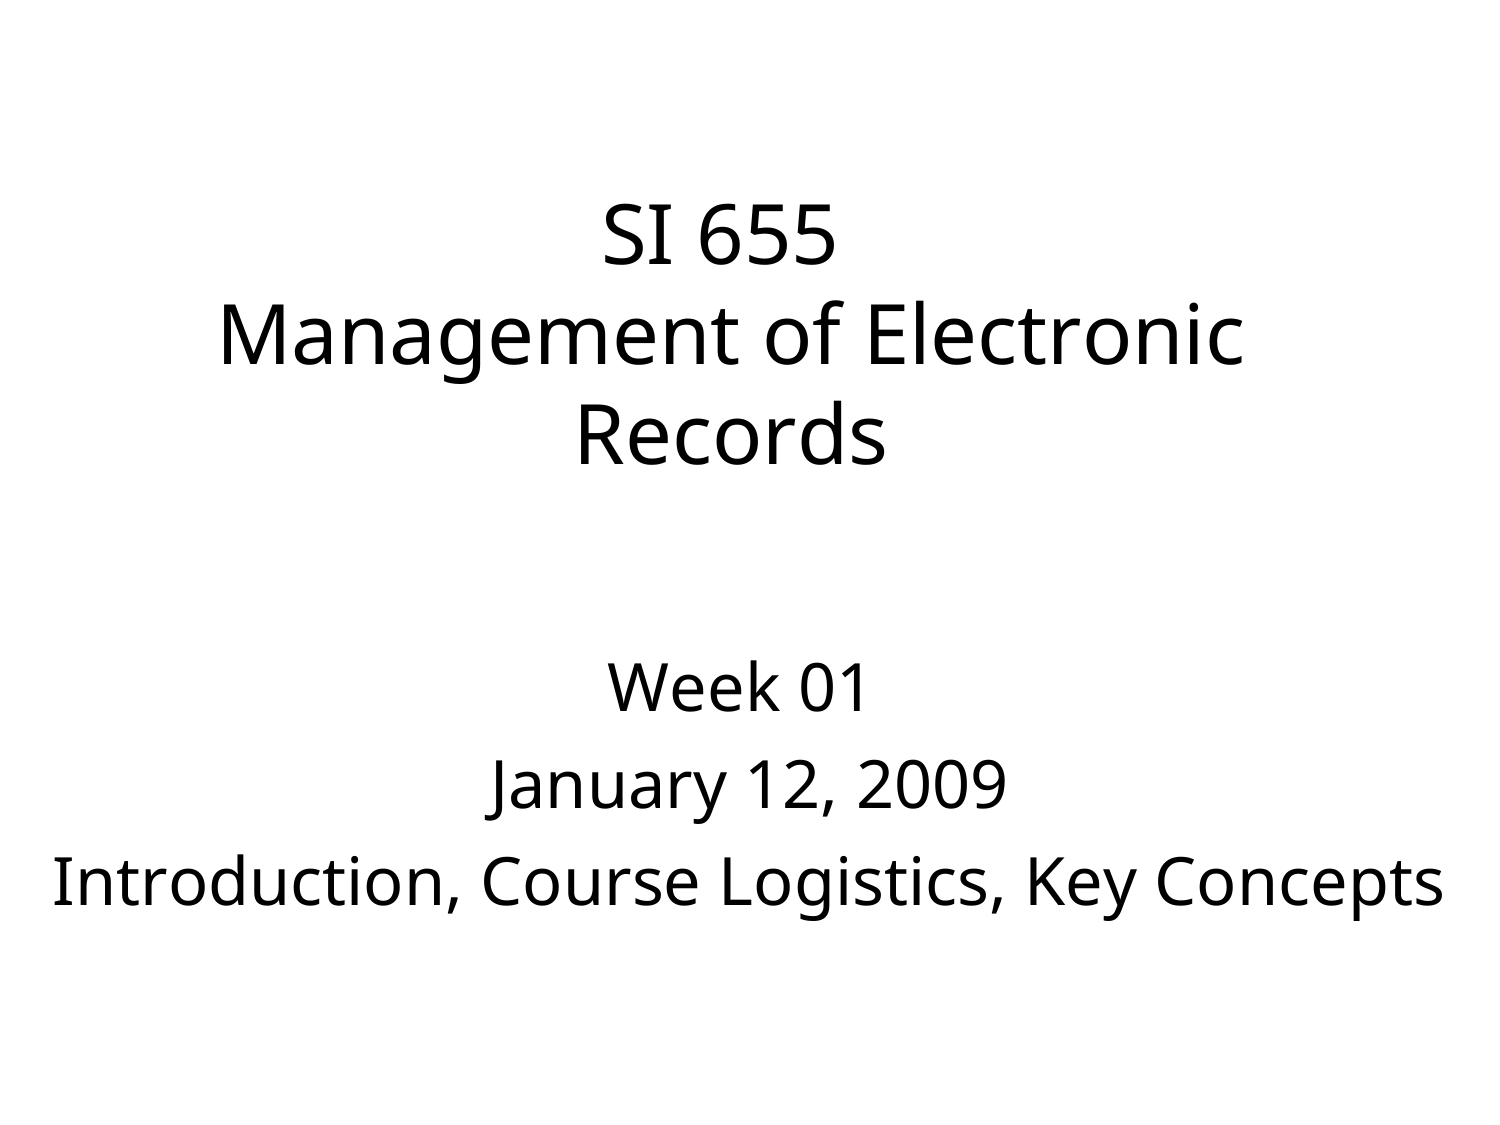

# SI 655 Management of Electronic Records
Week 01
January 12, 2009
Introduction, Course Logistics, Key Concepts